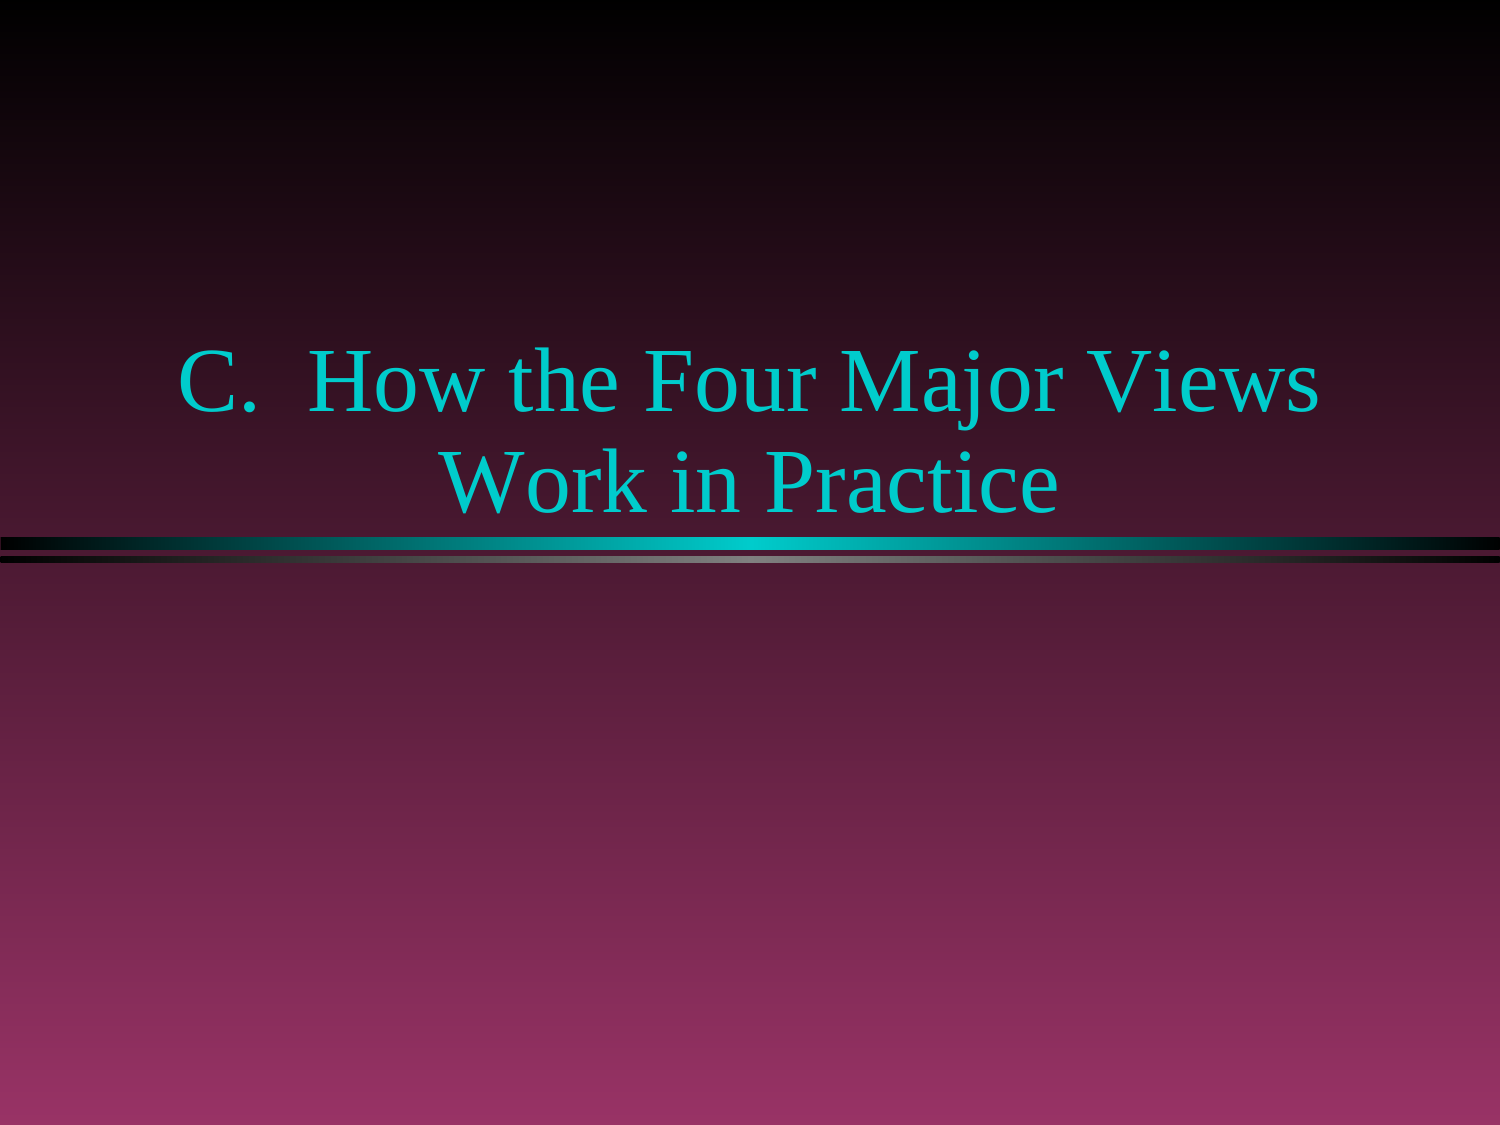

# C. How the Four Major Views Work in Practice